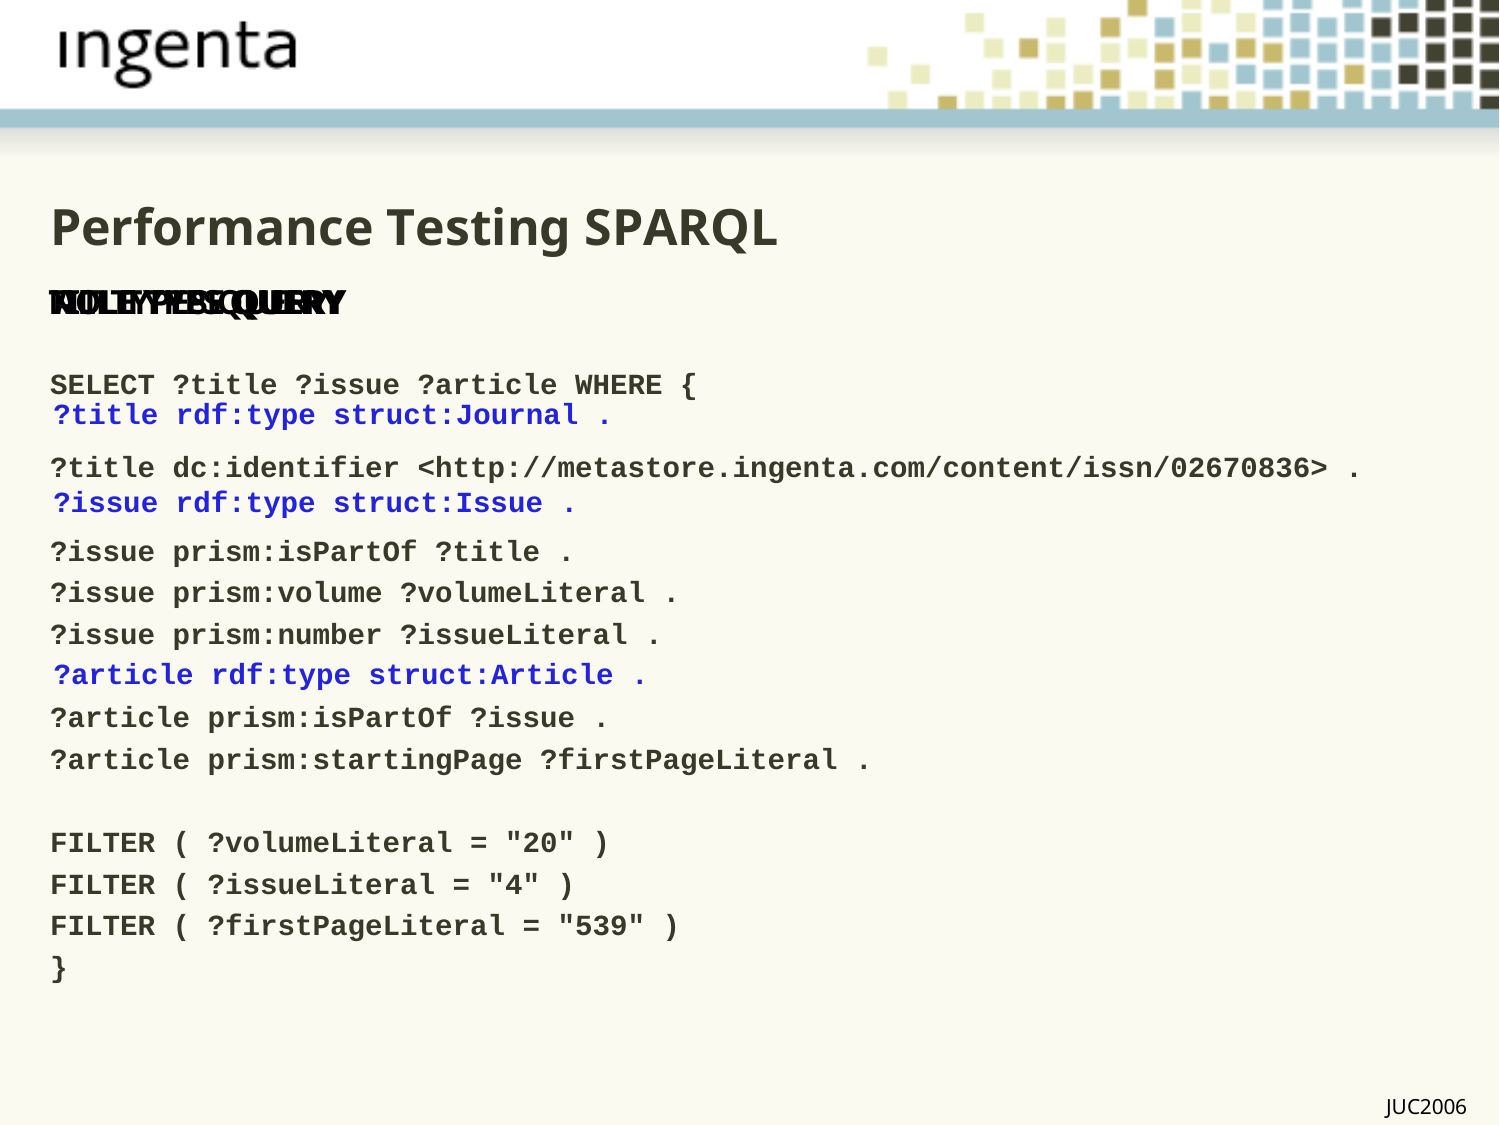

# Performance Testing SPARQL
SELECT ?title ?issue ?article WHERE {
?title dc:identifier <http://metastore.ingenta.com/content/issn/02670836> .
?issue prism:isPartOf ?title .
?issue prism:volume ?volumeLiteral .
?issue prism:number ?issueLiteral .
?article prism:isPartOf ?issue .
?article prism:startingPage ?firstPageLiteral .
FILTER ( ?volumeLiteral = "20" )
FILTER ( ?issueLiteral = "4" )
FILTER ( ?firstPageLiteral = "539" )
}
NO TYPES QUERY
TITLE TYPE QUERY
ALL TYPES QUERY
?title rdf:type struct:Journal .
?issue rdf:type struct:Issue .
?article rdf:type struct:Article .